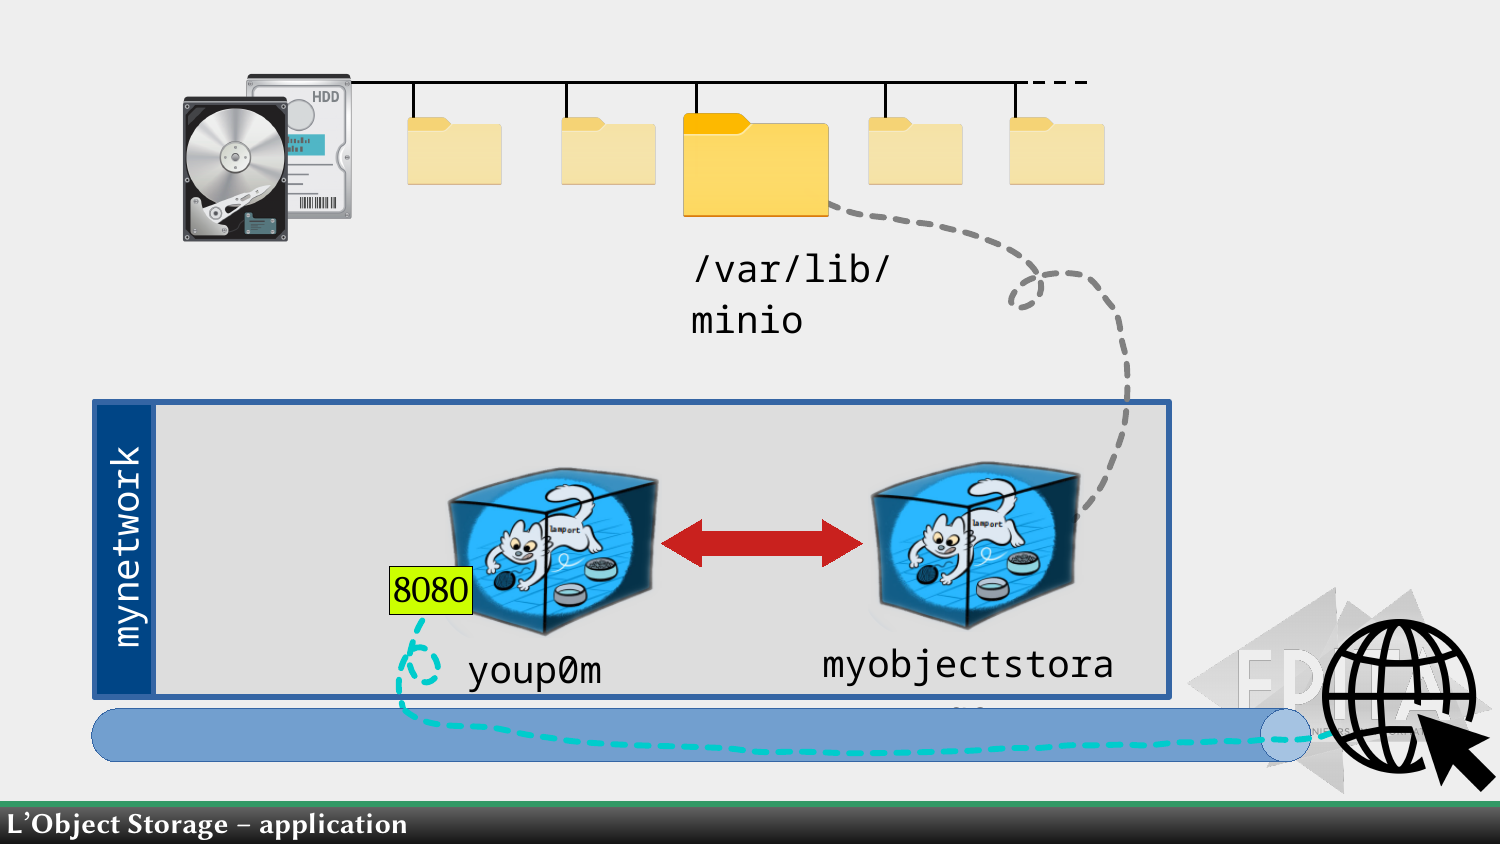

/var/lib/minio
 mynetwork
8080
myobjectstorage
youp0m
# L’Object Storage – application